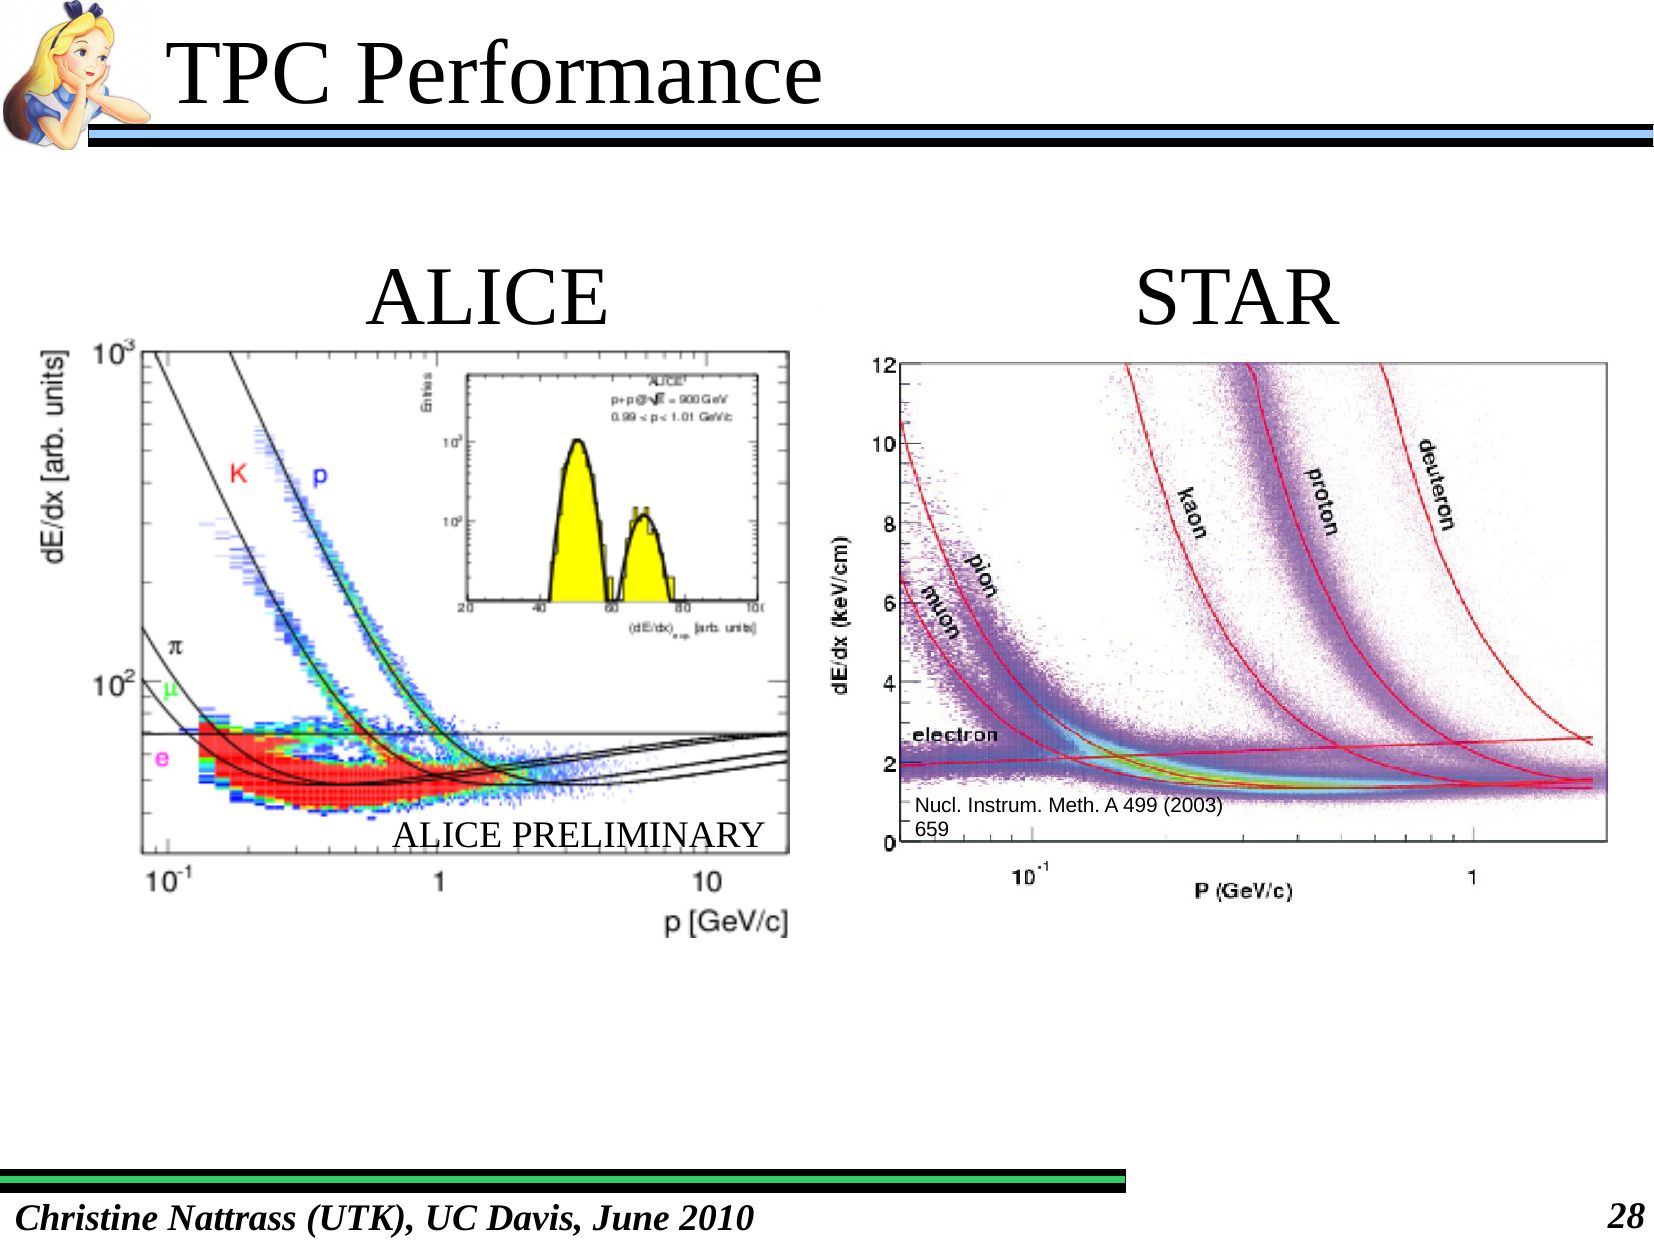

# TPC Performance
ALICE
STAR
Nucl. Instrum. Meth. A 499 (2003) 659
ALICE PRELIMINARY
Cosmic event